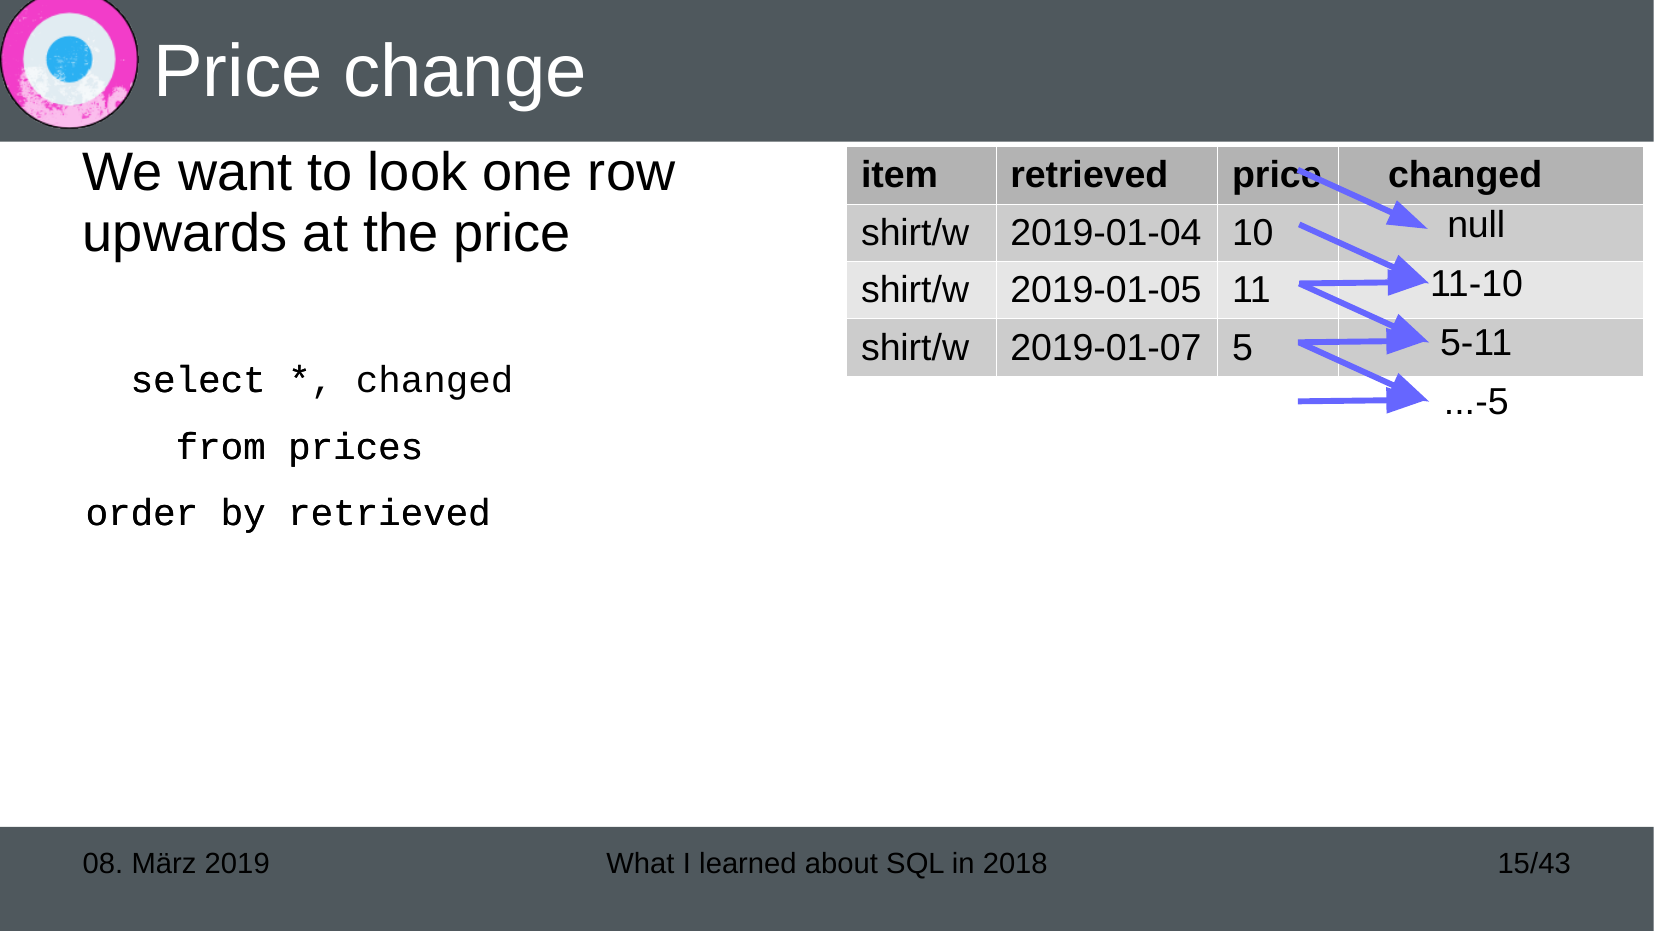

# Price change
We want to look one row upwards at the price
| item | retrieved | price | changed |
| --- | --- | --- | --- |
| shirt/w | 2019-01-04 | 10 | |
| shirt/w | 2019-01-05 | 11 | |
| shirt/w | 2019-01-07 | 5 | |
null
11-10
5-11
 select *
 from prices
order by retrieved
 select *, changed
 from prices
order by retrieved
...-5
08. März 2019
15